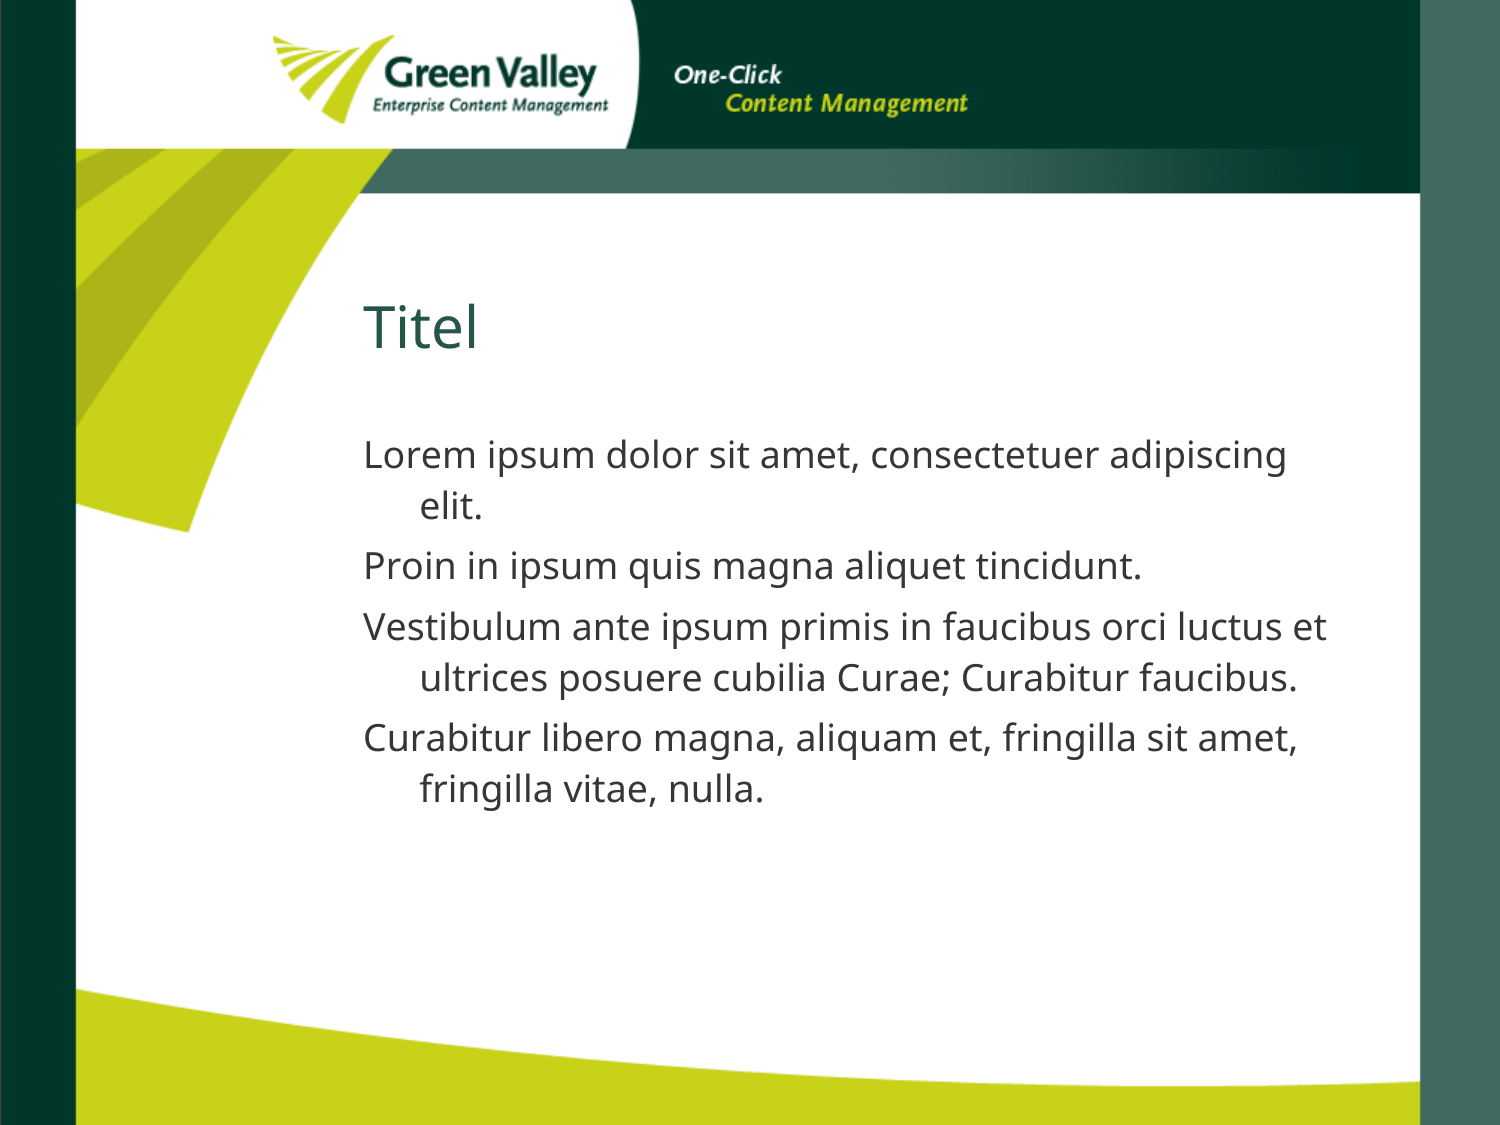

# Titel
Lorem ipsum dolor sit amet, consectetuer adipiscing elit.
Proin in ipsum quis magna aliquet tincidunt.
Vestibulum ante ipsum primis in faucibus orci luctus et ultrices posuere cubilia Curae; Curabitur faucibus.
Curabitur libero magna, aliquam et, fringilla sit amet, fringilla vitae, nulla.